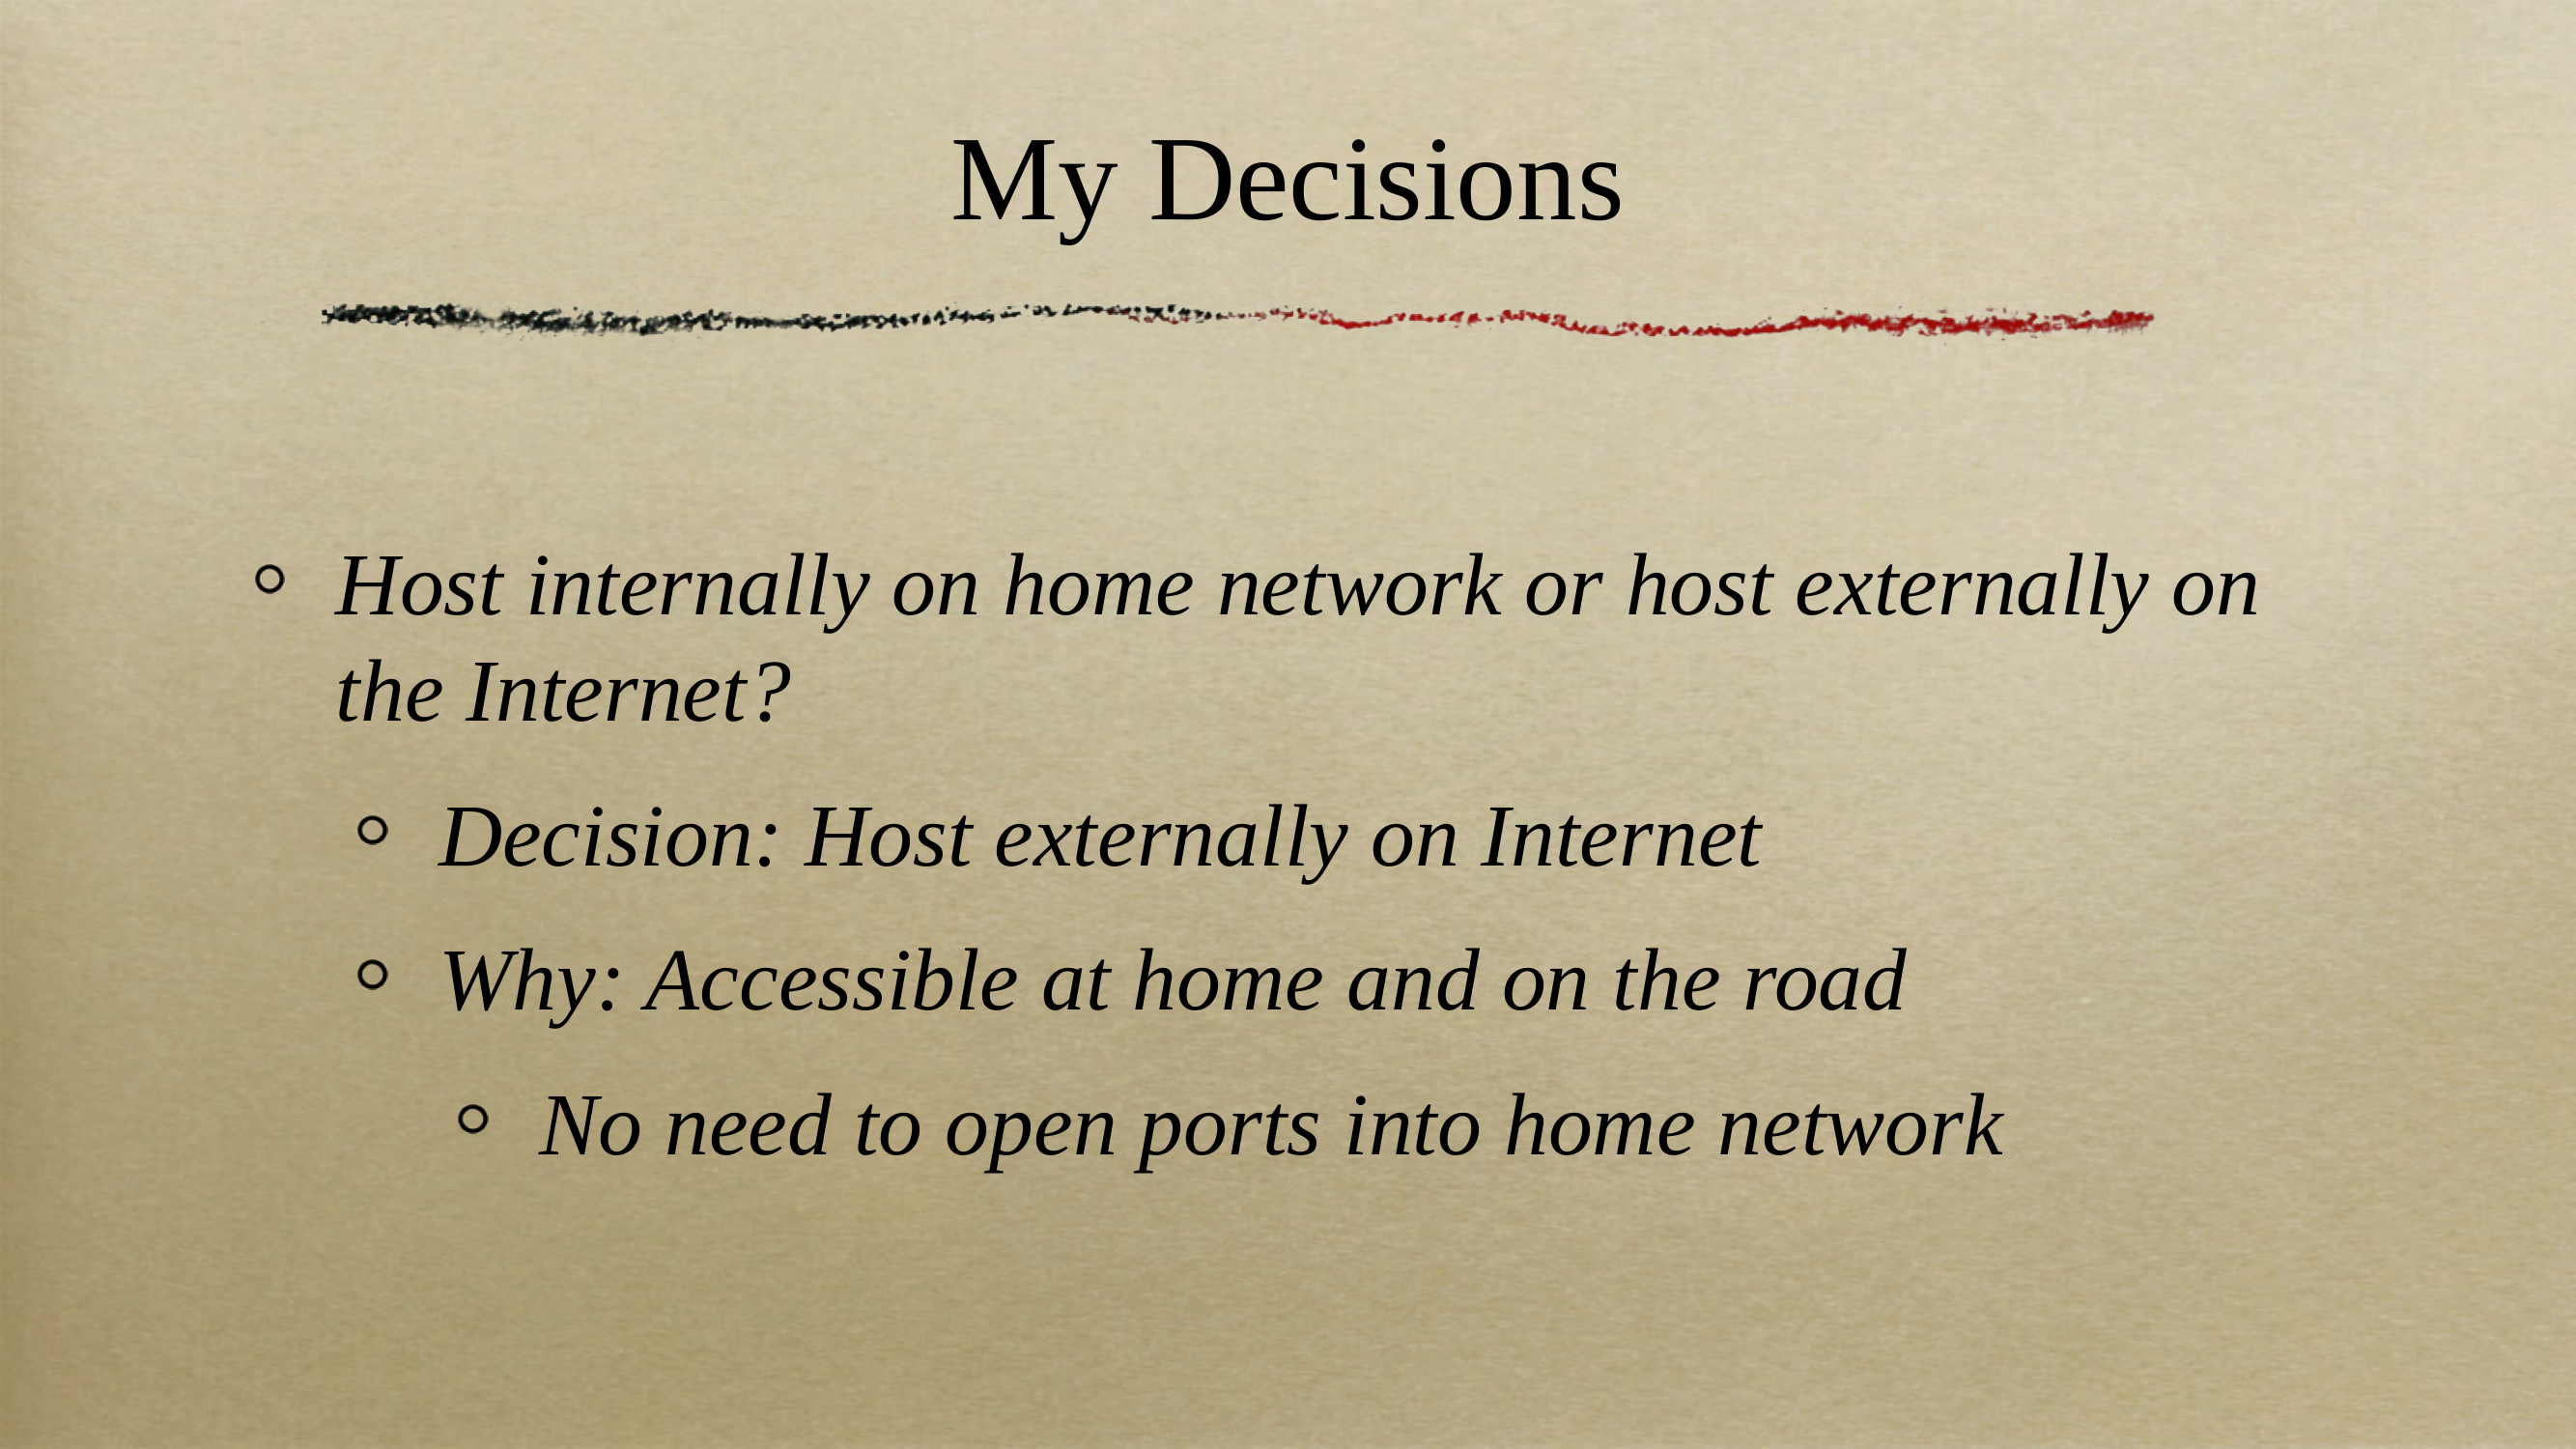

# My Decisions
Host internally on home network or host externally on the Internet?
Decision: Host externally on Internet
Why: Accessible at home and on the road
No need to open ports into home network